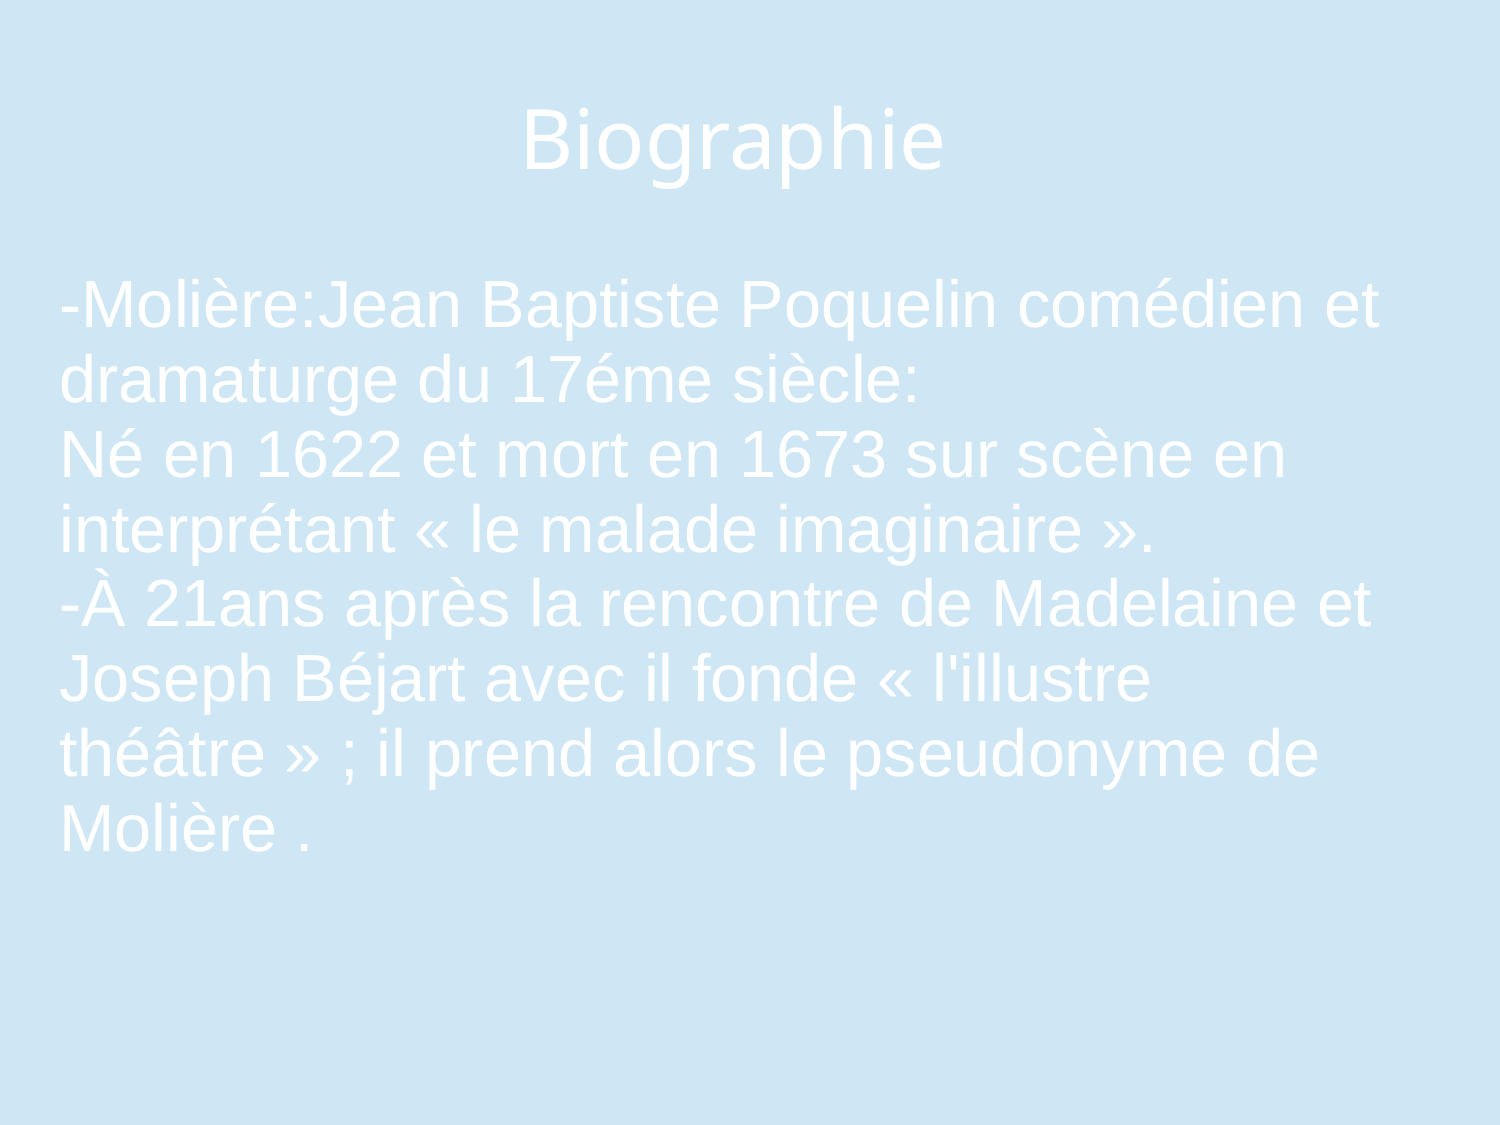

# Biographie
-Molière:Jean Baptiste Poquelin comédien et dramaturge du 17éme siècle:
Né en 1622 et mort en 1673 sur scène en interprétant « le malade imaginaire ».
-À 21ans après la rencontre de Madelaine et Joseph Béjart avec il fonde « l'illustre théâtre » ; il prend alors le pseudonyme de Molière .